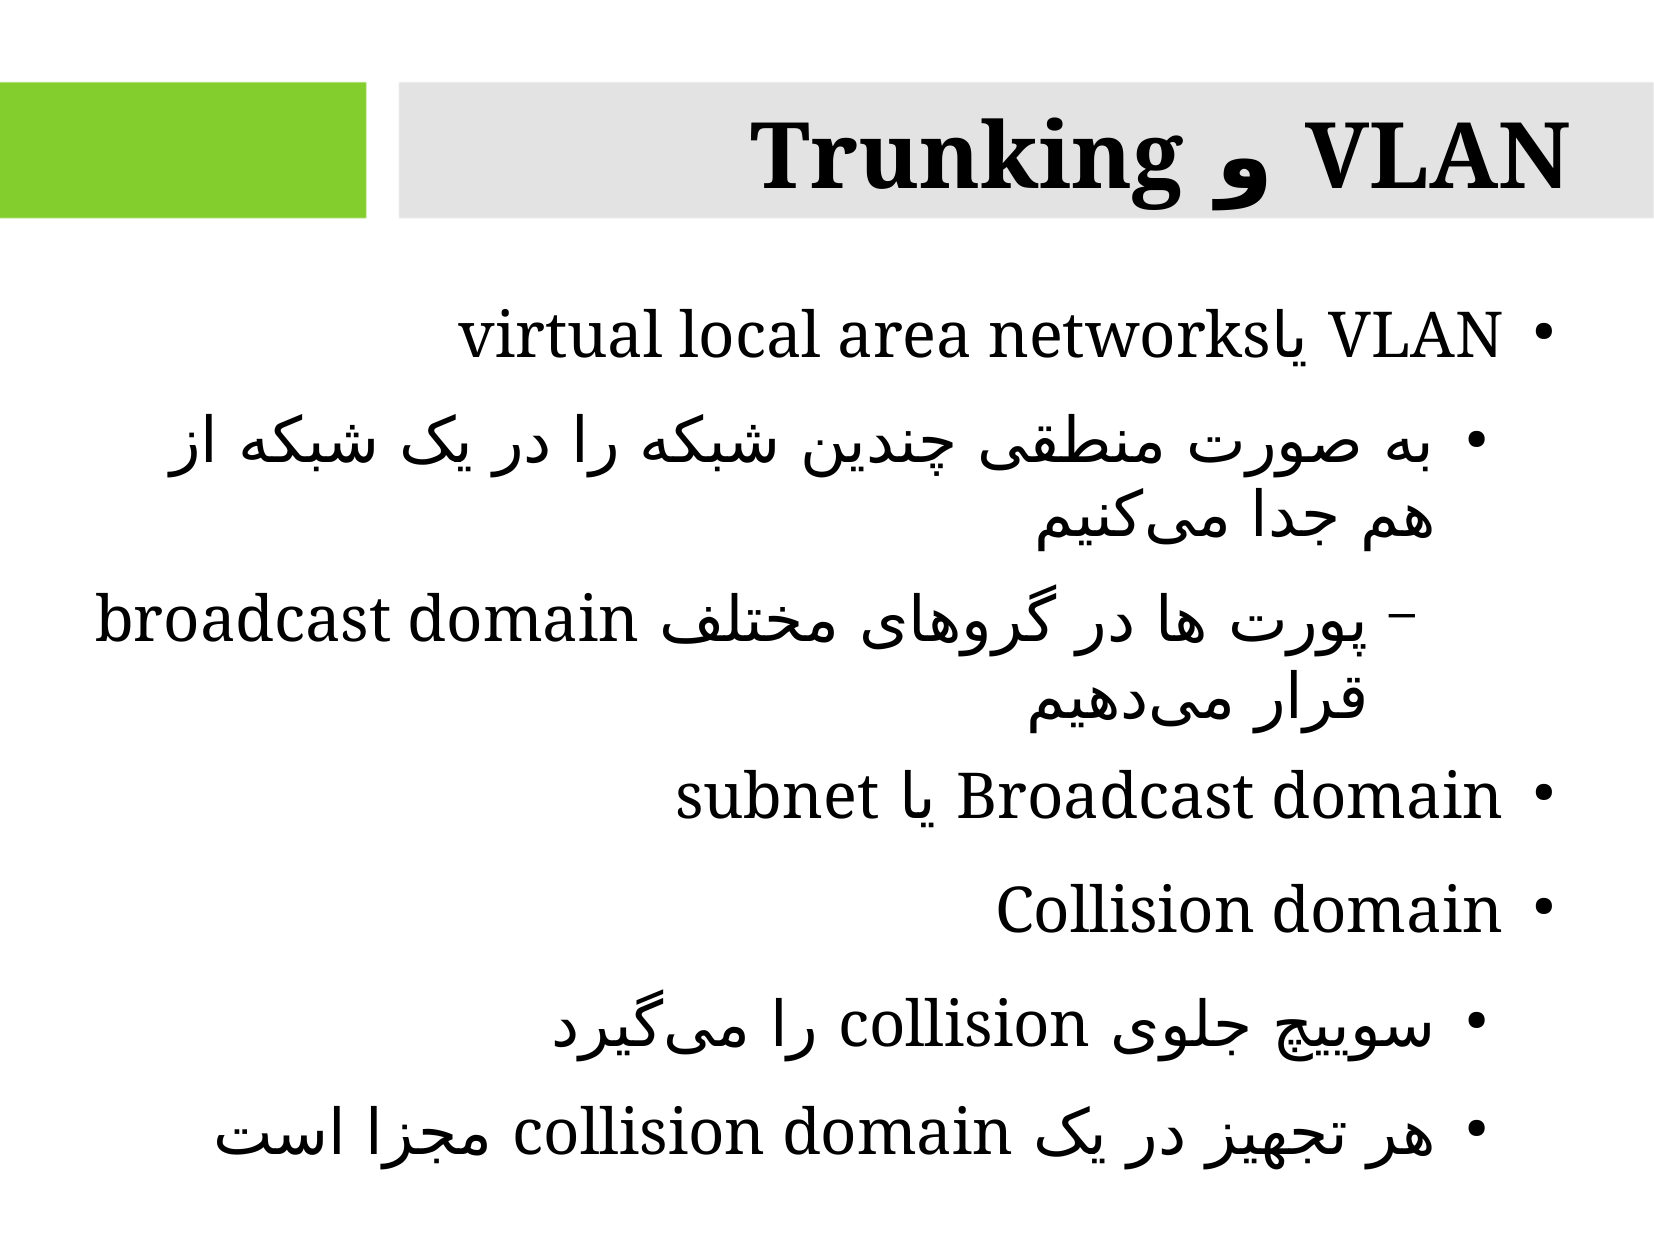

# VLAN و Trunking
VLAN یاvirtual local area networks
به صورت منطقی چندین شبکه را در یک شبکه از هم جدا می‌کنیم
پورت ها در گروهای مختلف broadcast domain قرار می‌دهیم
Broadcast domain یا subnet
Collision domain
سوییچ جلوی collision را می‌گیرد
هر تجهیز در یک collision domain مجزا است